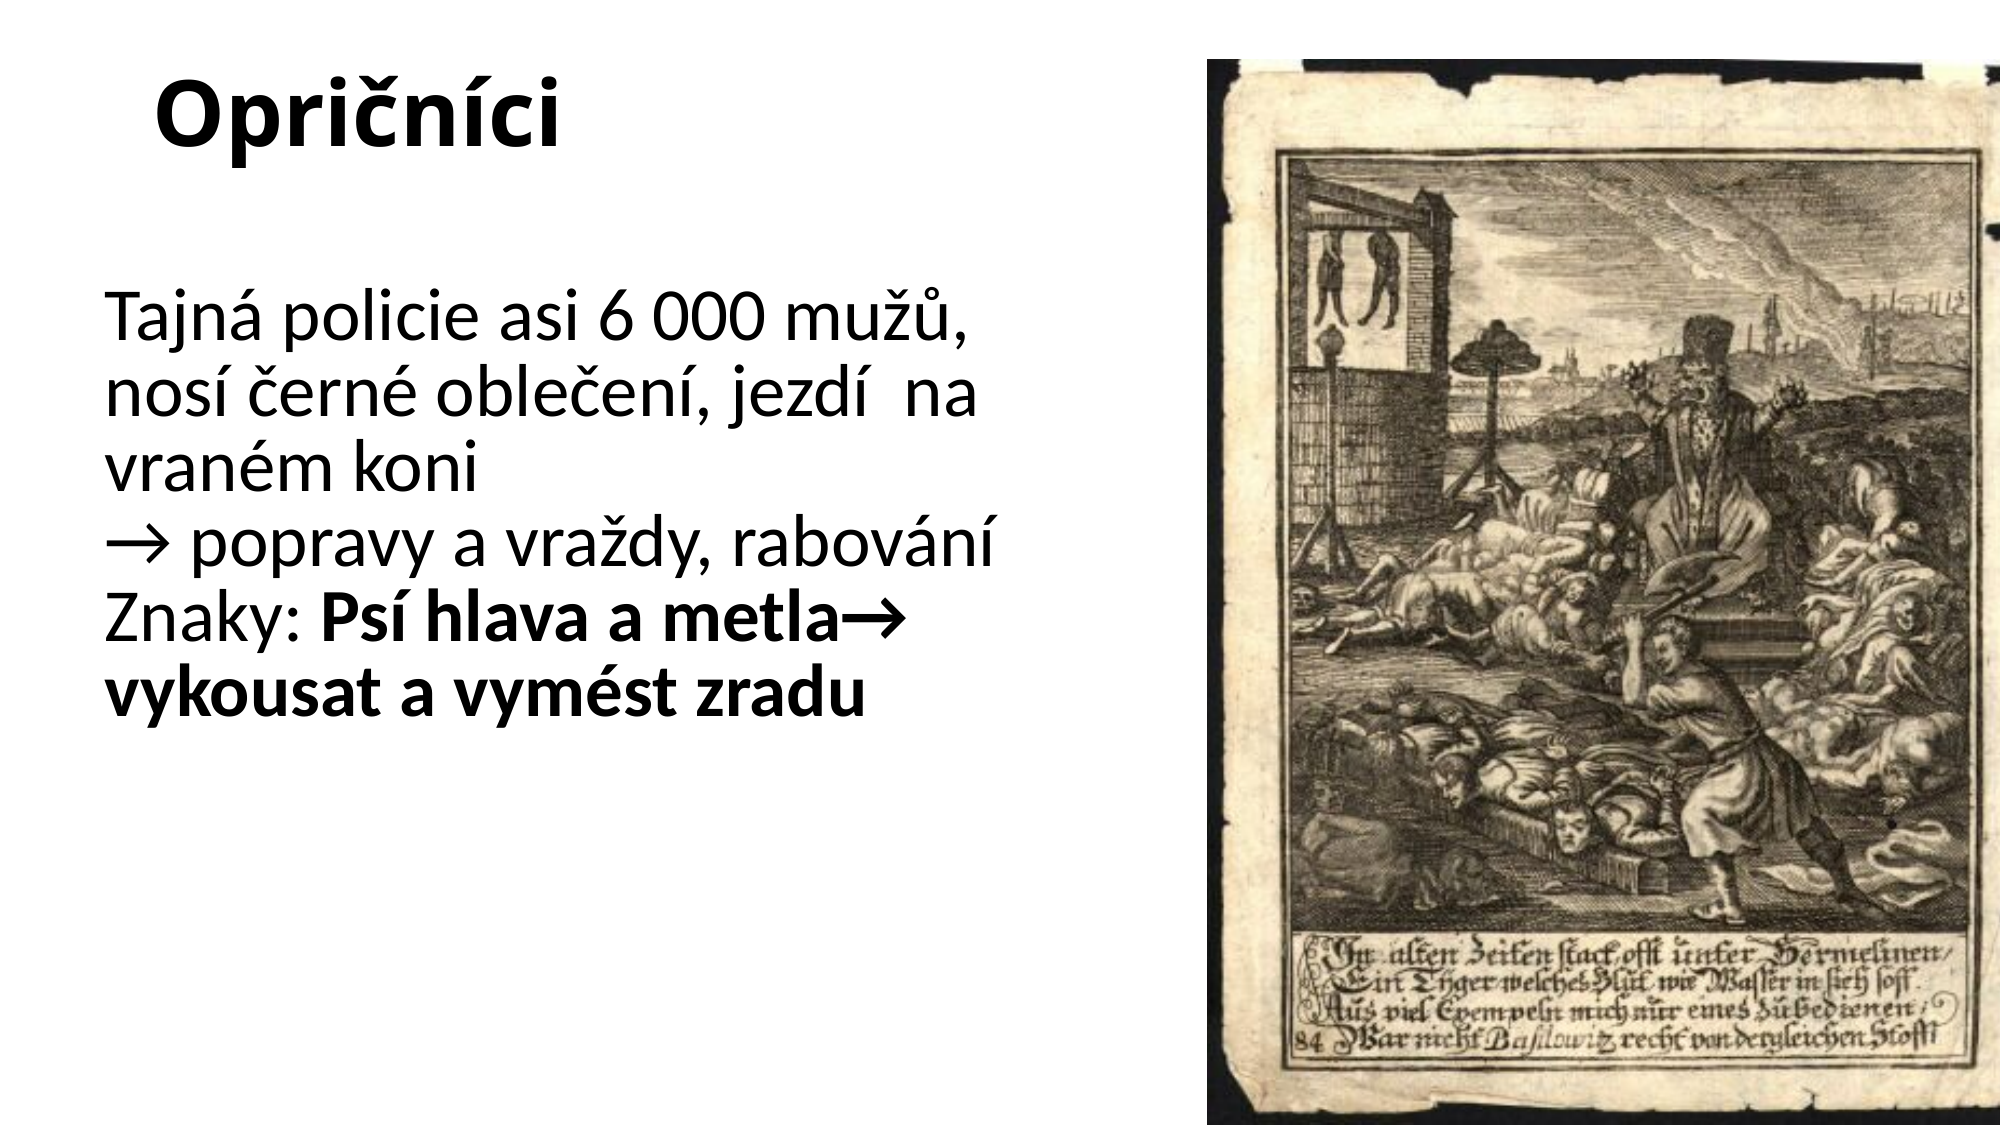

# Opričníci
Tajná policie asi 6 000 mužů, nosí černé oblečení, jezdí na vraném koni
→ popravy a vraždy, rabování
Znaky: Psí hlava a metla→ vykousat a vymést zradu